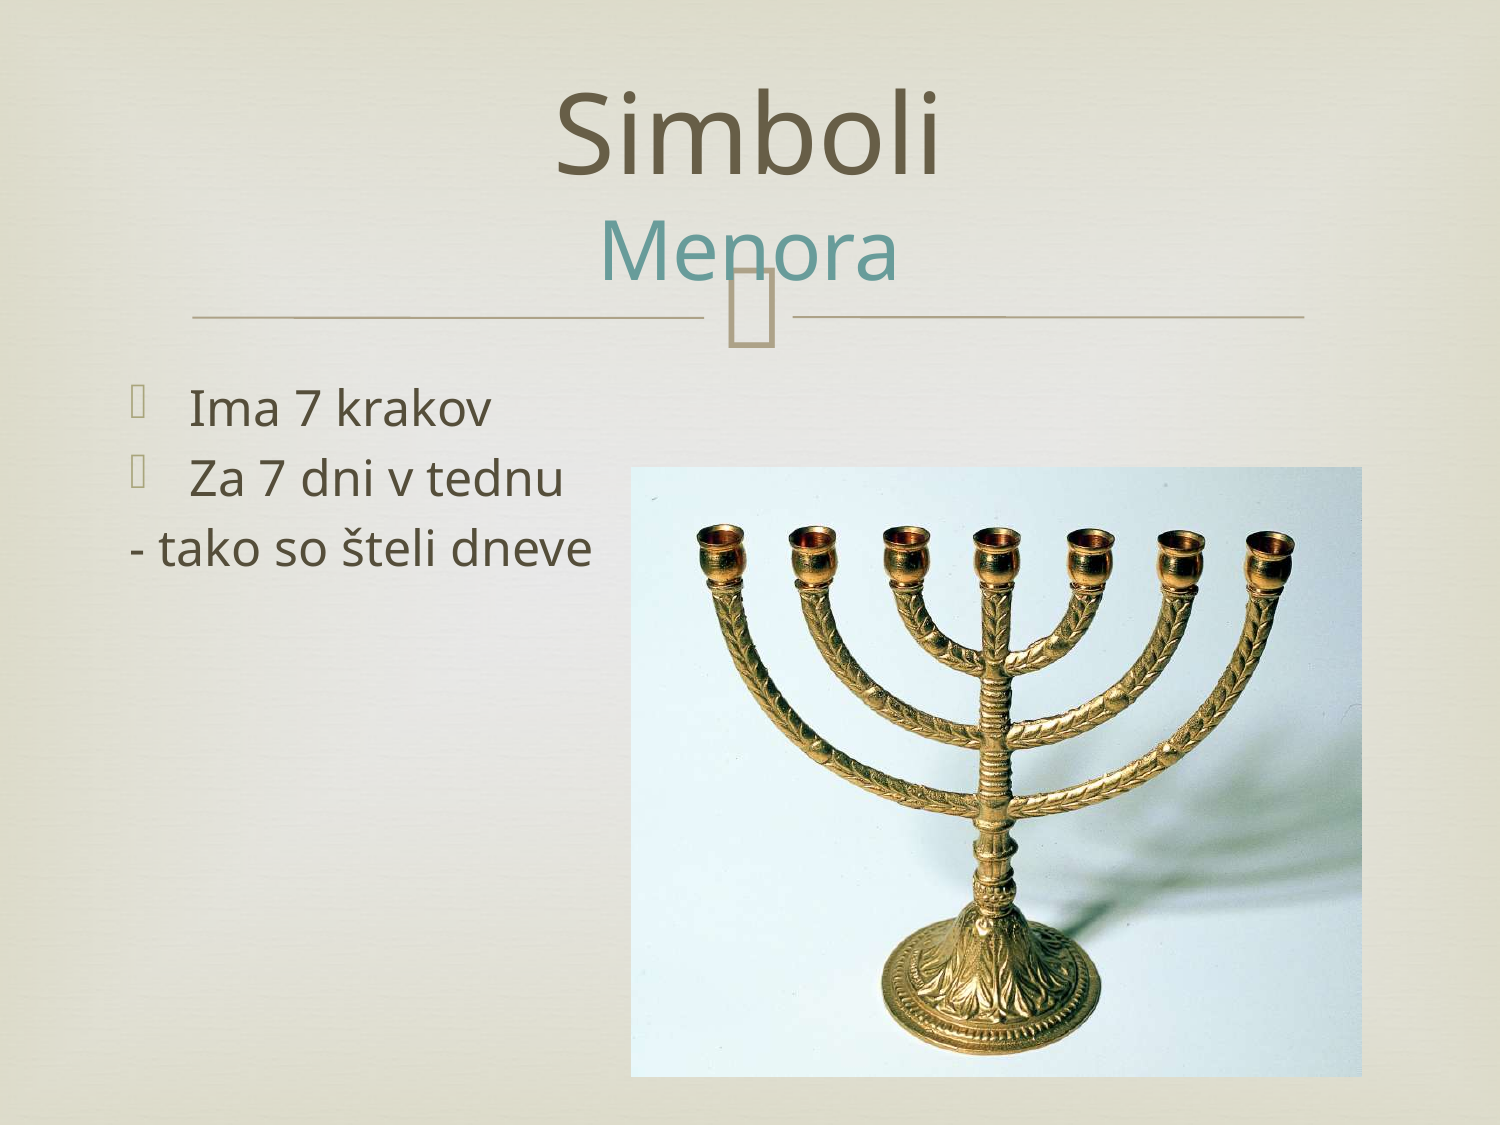

Simboli
Menora
# Ima 7 krakov
Za 7 dni v tednu
- tako so šteli dneve